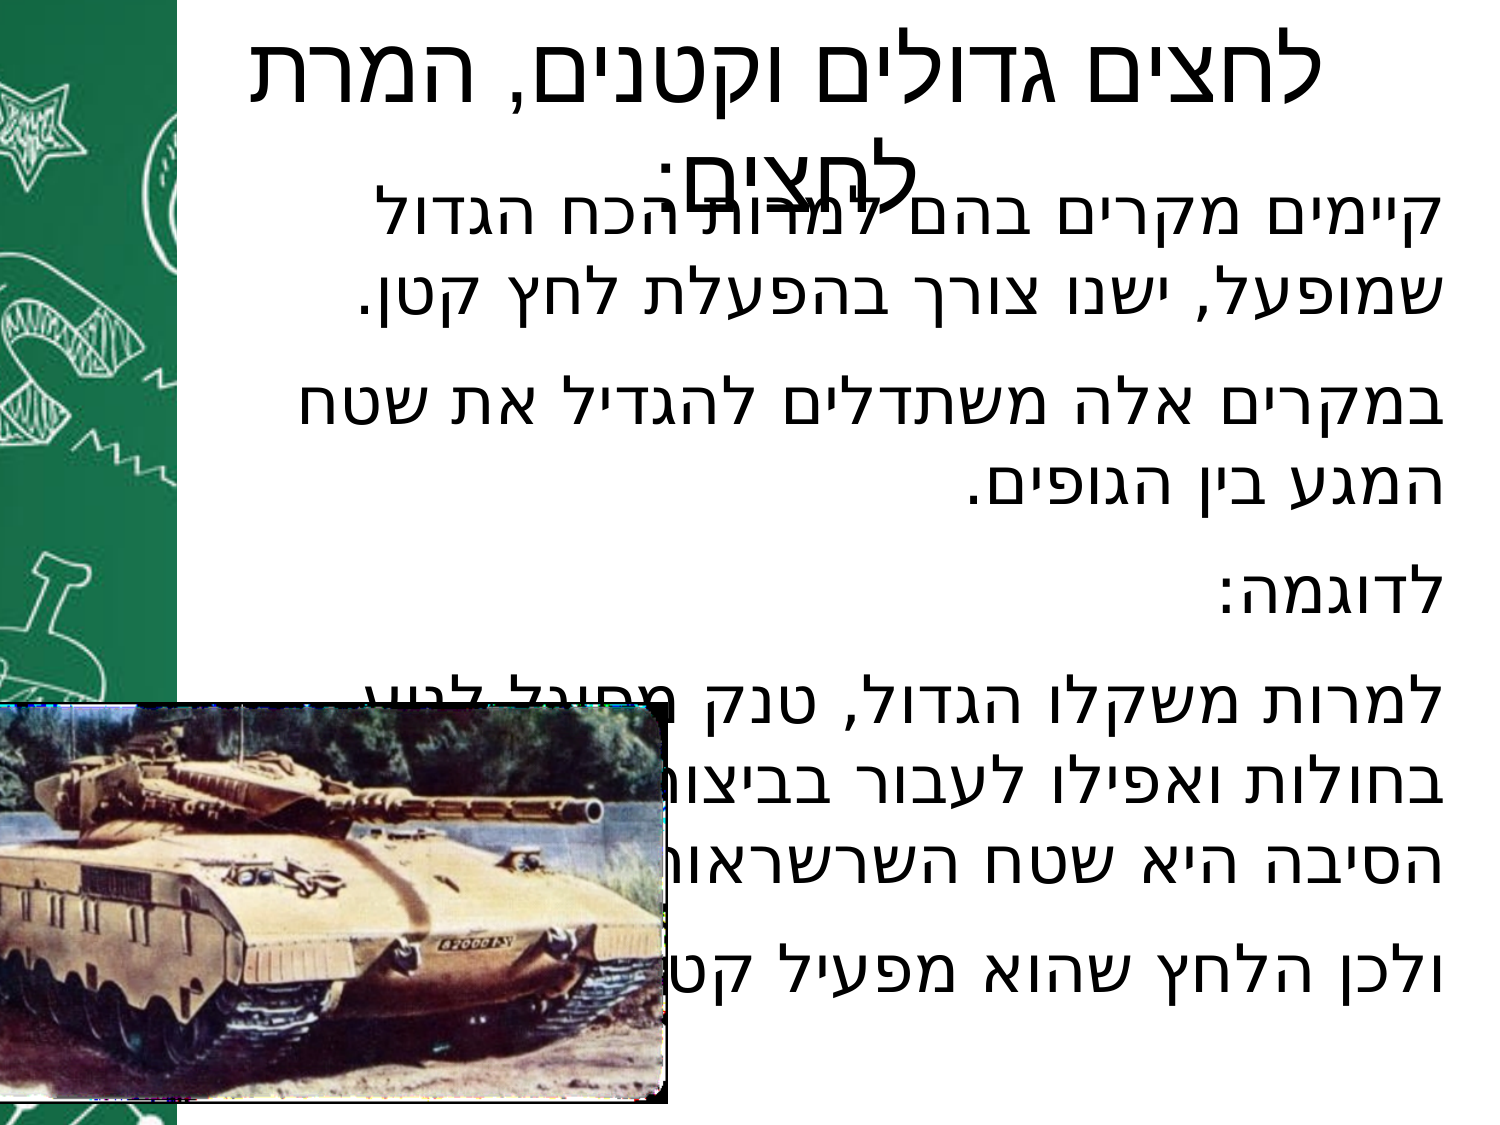

# לחצים גדולים וקטנים, המרת לחצים:
קיימים מקרים בהם למרות הכח הגדול שמופעל, ישנו צורך בהפעלת לחץ קטן.
במקרים אלה משתדלים להגדיל את שטח המגע בין הגופים.
לדוגמה:
למרות משקלו הגדול, טנק מסוגל לנוע בחולות ואפילו לעבור בביצות בלי לשקוע, הסיבה היא שטח השרשראות שלו גדול למדי
ולכן הלחץ שהוא מפעיל קטן.
הפאקיר השוכב על מסמרים.
הפעילות של לדרוך על ביצים.